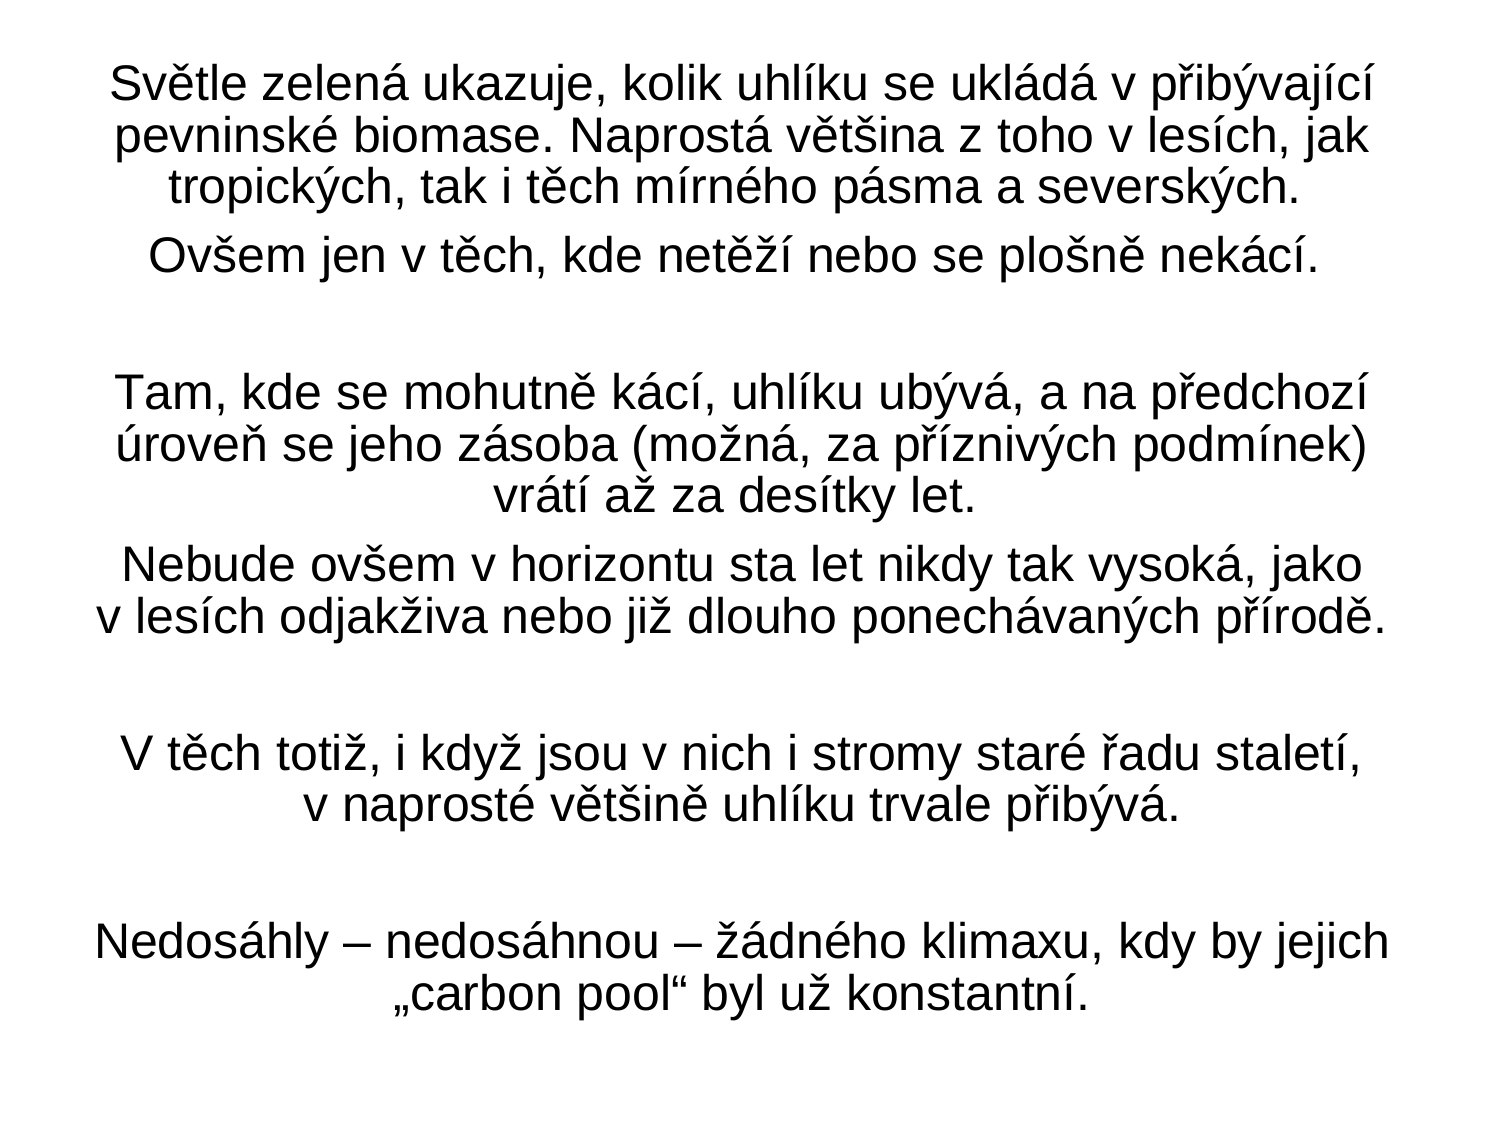

#
Světle zelená ukazuje, kolik uhlíku se ukládá v přibývající pevninské biomase. Naprostá většina z toho v lesích, jak tropických, tak i těch mírného pásma a severských.
Ovšem jen v těch, kde netěží nebo se plošně nekácí.
Tam, kde se mohutně kácí, uhlíku ubývá, a na předchozí úroveň se jeho zásoba (možná, za příznivých podmínek) vrátí až za desítky let.
Nebude ovšem v horizontu sta let nikdy tak vysoká, jako v lesích odjakživa nebo již dlouho ponechávaných přírodě.
V těch totiž, i když jsou v nich i stromy staré řadu staletí, v naprosté většině uhlíku trvale přibývá.
Nedosáhly – nedosáhnou – žádného klimaxu, kdy by jejich „carbon pool“ byl už konstantní.